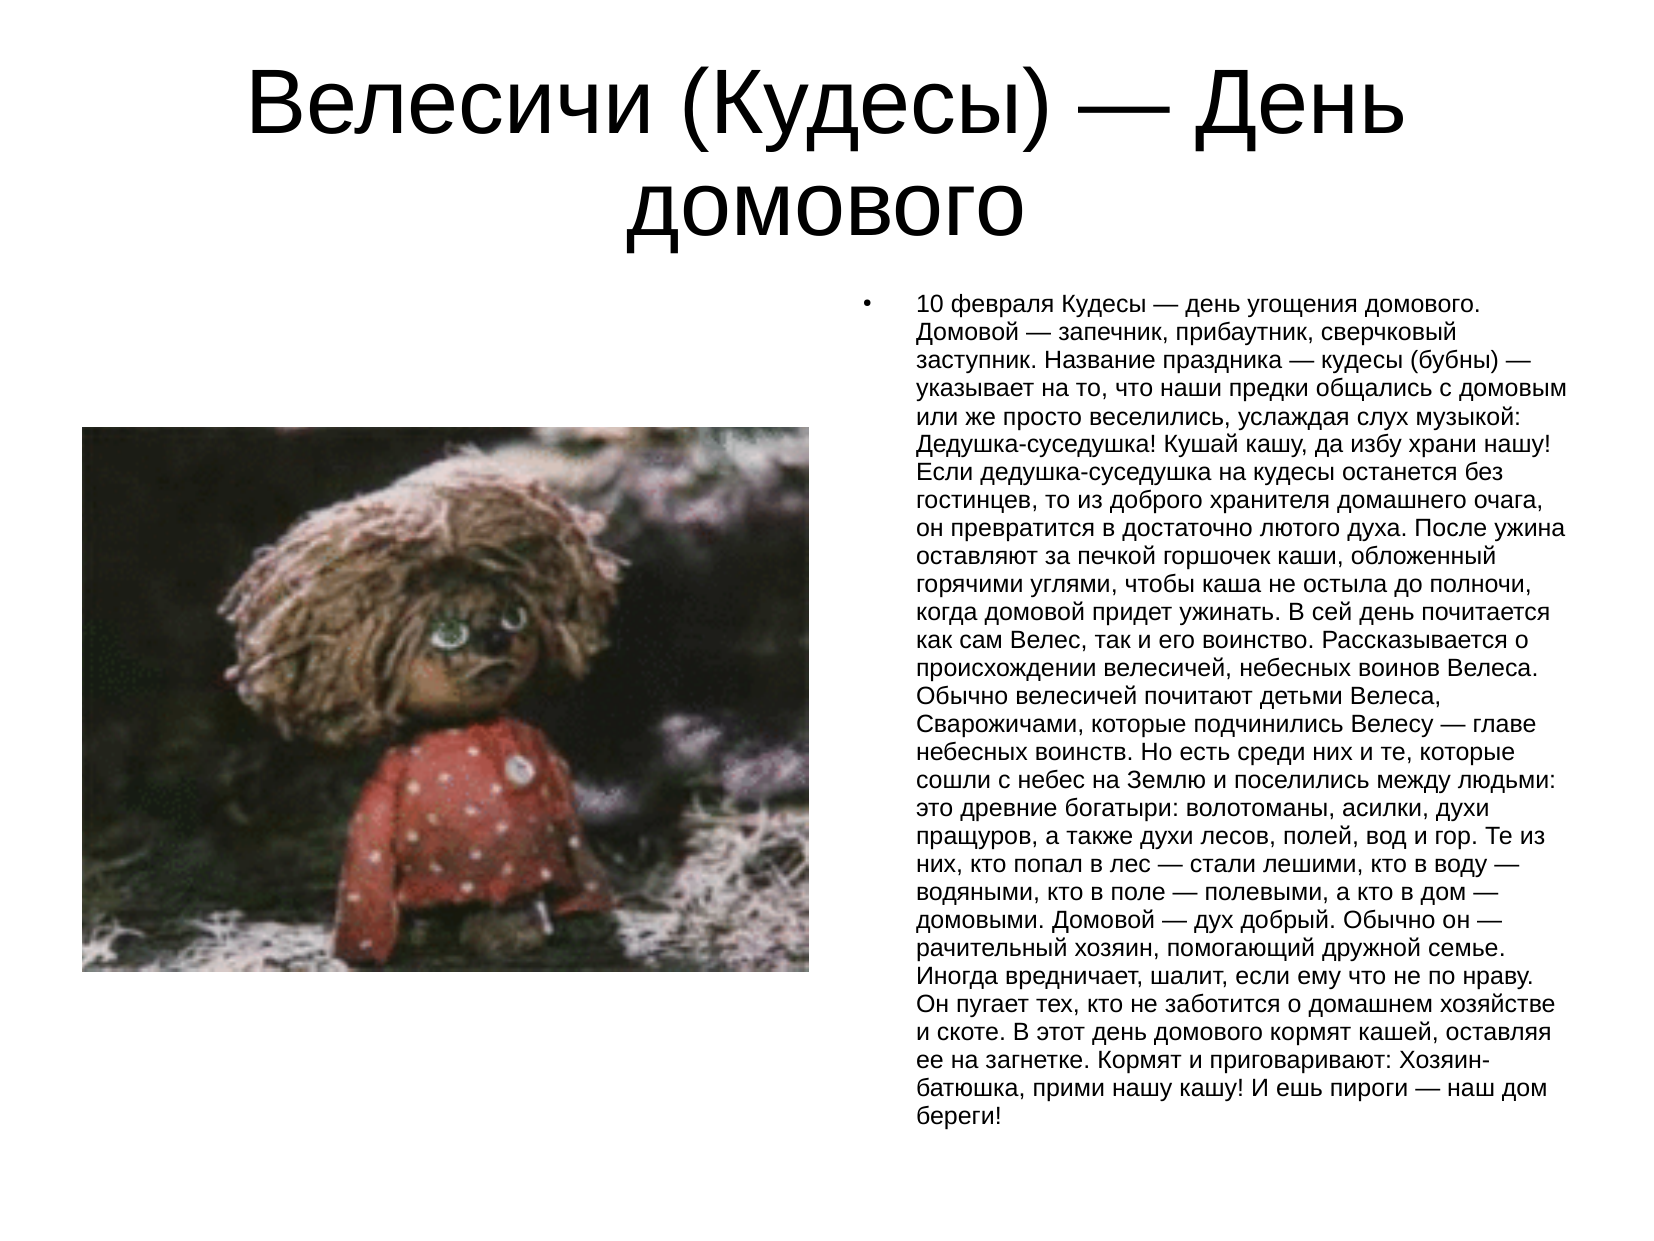

# Велесичи (Кудесы) — День домового
10 февраля Кудесы — день угощения домового. Домовой — запечник, прибаутник, сверчковый заступник. Название праздника — кудесы (бубны) — указывает на то, что наши предки общались с домовым или же просто веселились, услаждая слух музыкой: Дедушка-суседушка! Кушай кашу, да избу храни нашу! Если дедушка-суседушка на кудесы останется без гостинцев, то из доброго хранителя домашнего очага, он превратится в достаточно лютого духа. После ужина оставляют за печкой горшочек каши, обложенный горячими углями, чтобы каша не остыла до полночи, когда домовой придет ужинать. В сей день почитается как сам Велес, так и его воинство. Рассказывается о происхождении велесичей, небесных воинов Велеса. Обычно велесичей почитают детьми Велеса, Сварожичами, которые подчинились Велесу — главе небесных воинств. Но есть среди них и те, которые сошли с небес на Землю и поселились между людьми: это древние богатыри: волотоманы, асилки, духи пращуров, а также духи лесов, полей, вод и гор. Те из них, кто попал в лес — стали лешими, кто в воду — водяными, кто в поле — полевыми, а кто в дом — домовыми. Домовой — дух добрый. Обычно он — рачительный хозяин, помогающий дружной семье. Иногда вредничает, шалит, если ему что не по нраву. Он пугает тех, кто не заботится о домашнем хозяйстве и скоте. В этот день домового кормят кашей, оставляя ее на загнетке. Кормят и приговаривают: Хозяин-батюшка, прими нашу кашу! И ешь пироги — наш дом береги!